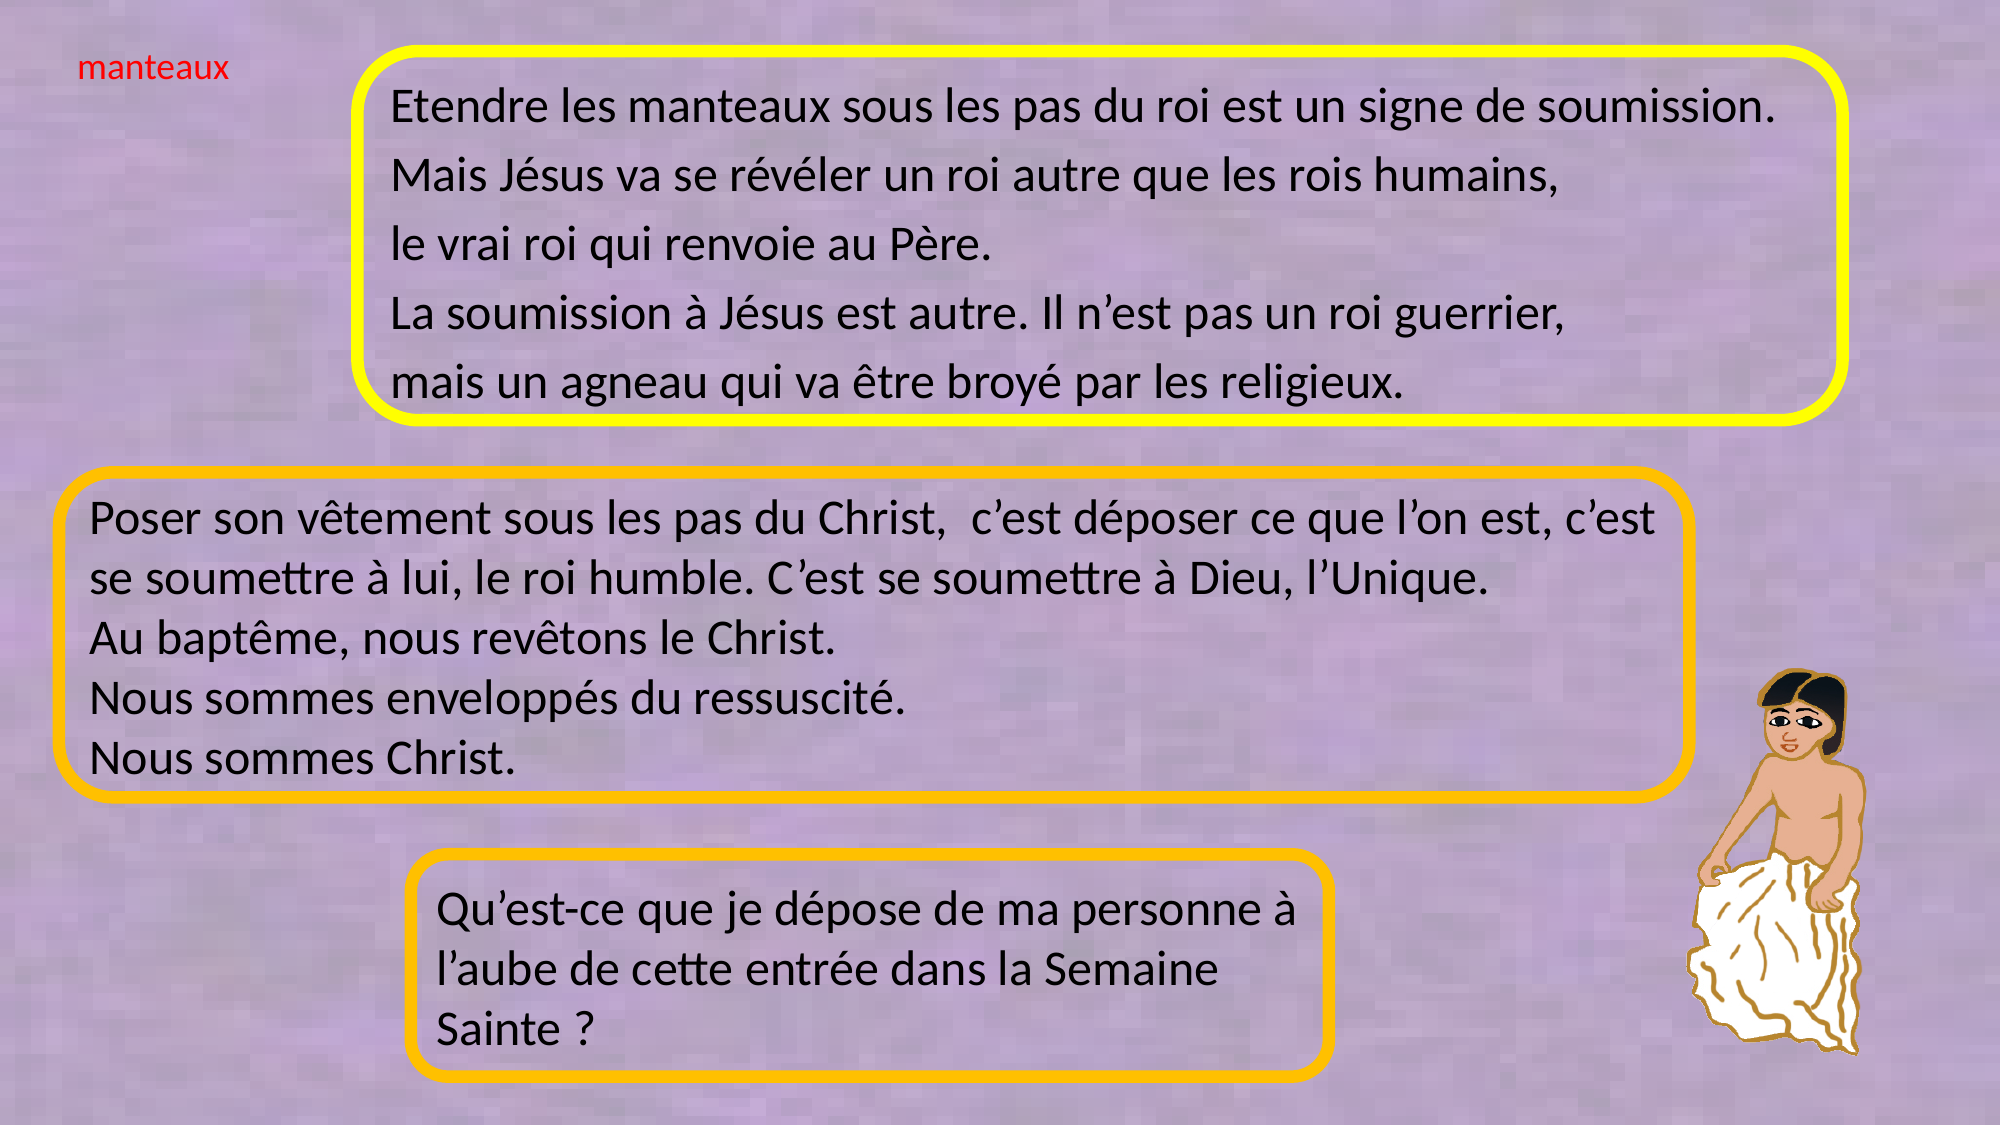

manteaux
Etendre les manteaux sous les pas du roi est un signe de soumission.
Mais Jésus va se révéler un roi autre que les rois humains,
le vrai roi qui renvoie au Père.
La soumission à Jésus est autre. Il n’est pas un roi guerrier,
mais un agneau qui va être broyé par les religieux.
Poser son vêtement sous les pas du Christ, c’est déposer ce que l’on est, c’est se soumettre à lui, le roi humble. C’est se soumettre à Dieu, l’Unique.
Au baptême, nous revêtons le Christ.
Nous sommes enveloppés du ressuscité.
Nous sommes Christ.
Qu’est-ce que je dépose de ma personne à l’aube de cette entrée dans la Semaine Sainte ?